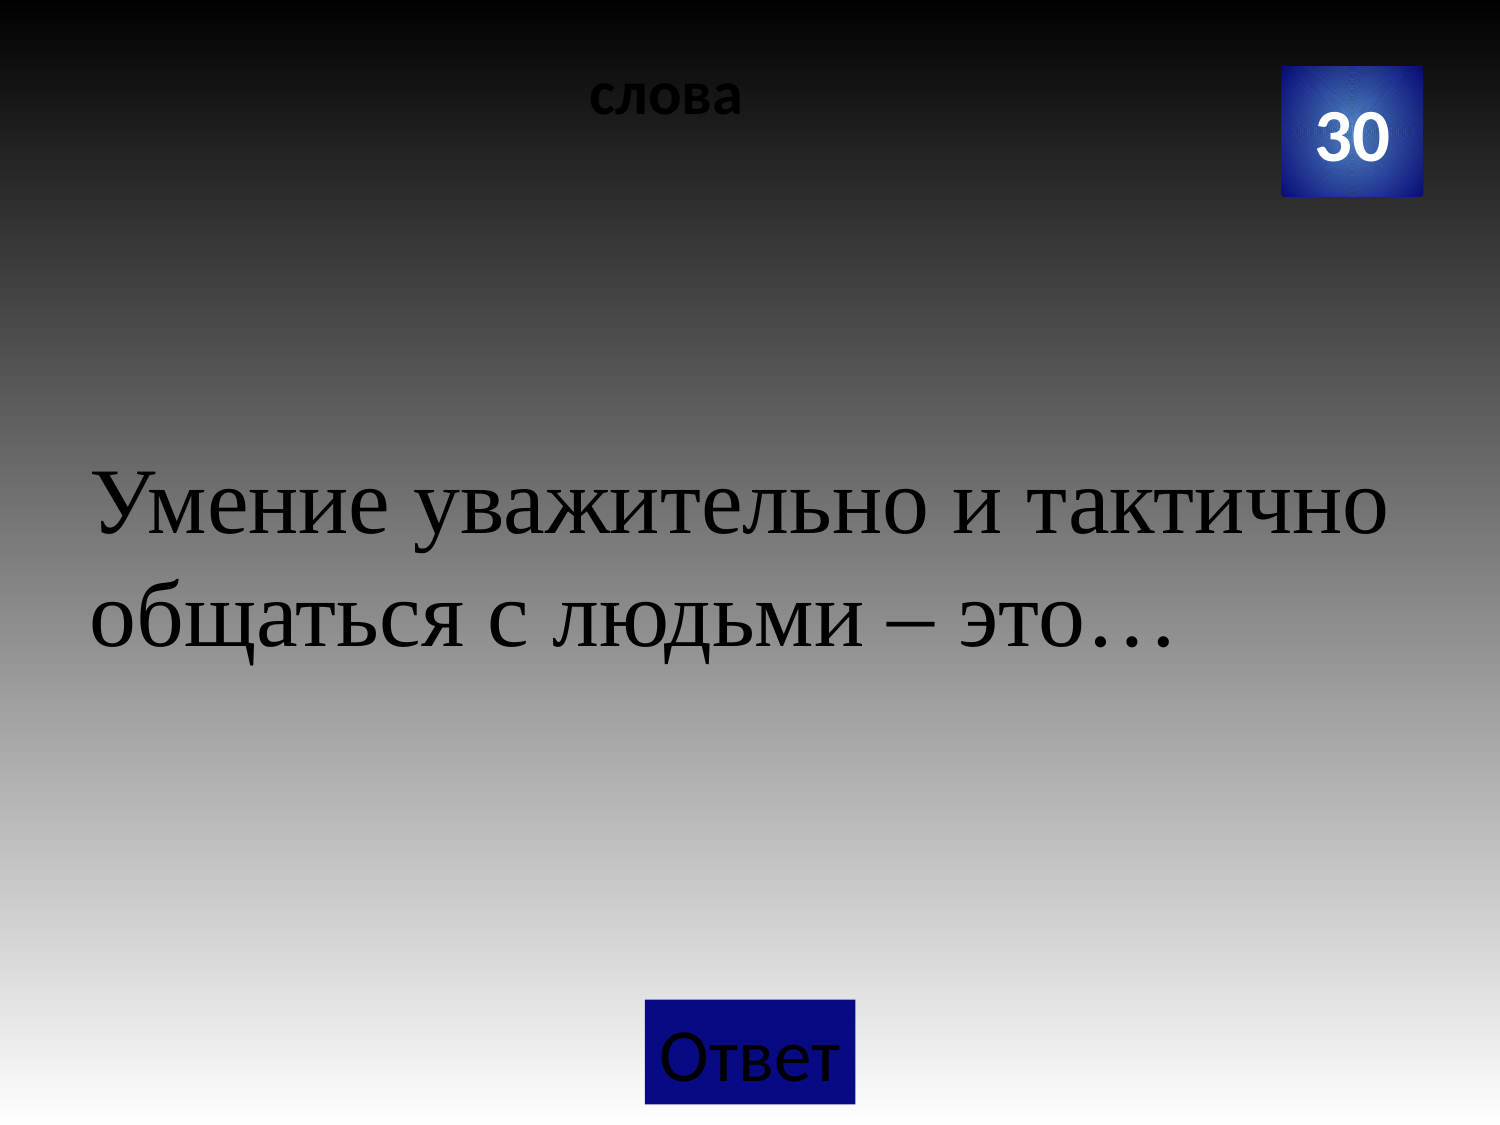

# слова
30
Умение уважительно и тактично общаться с людьми – это…